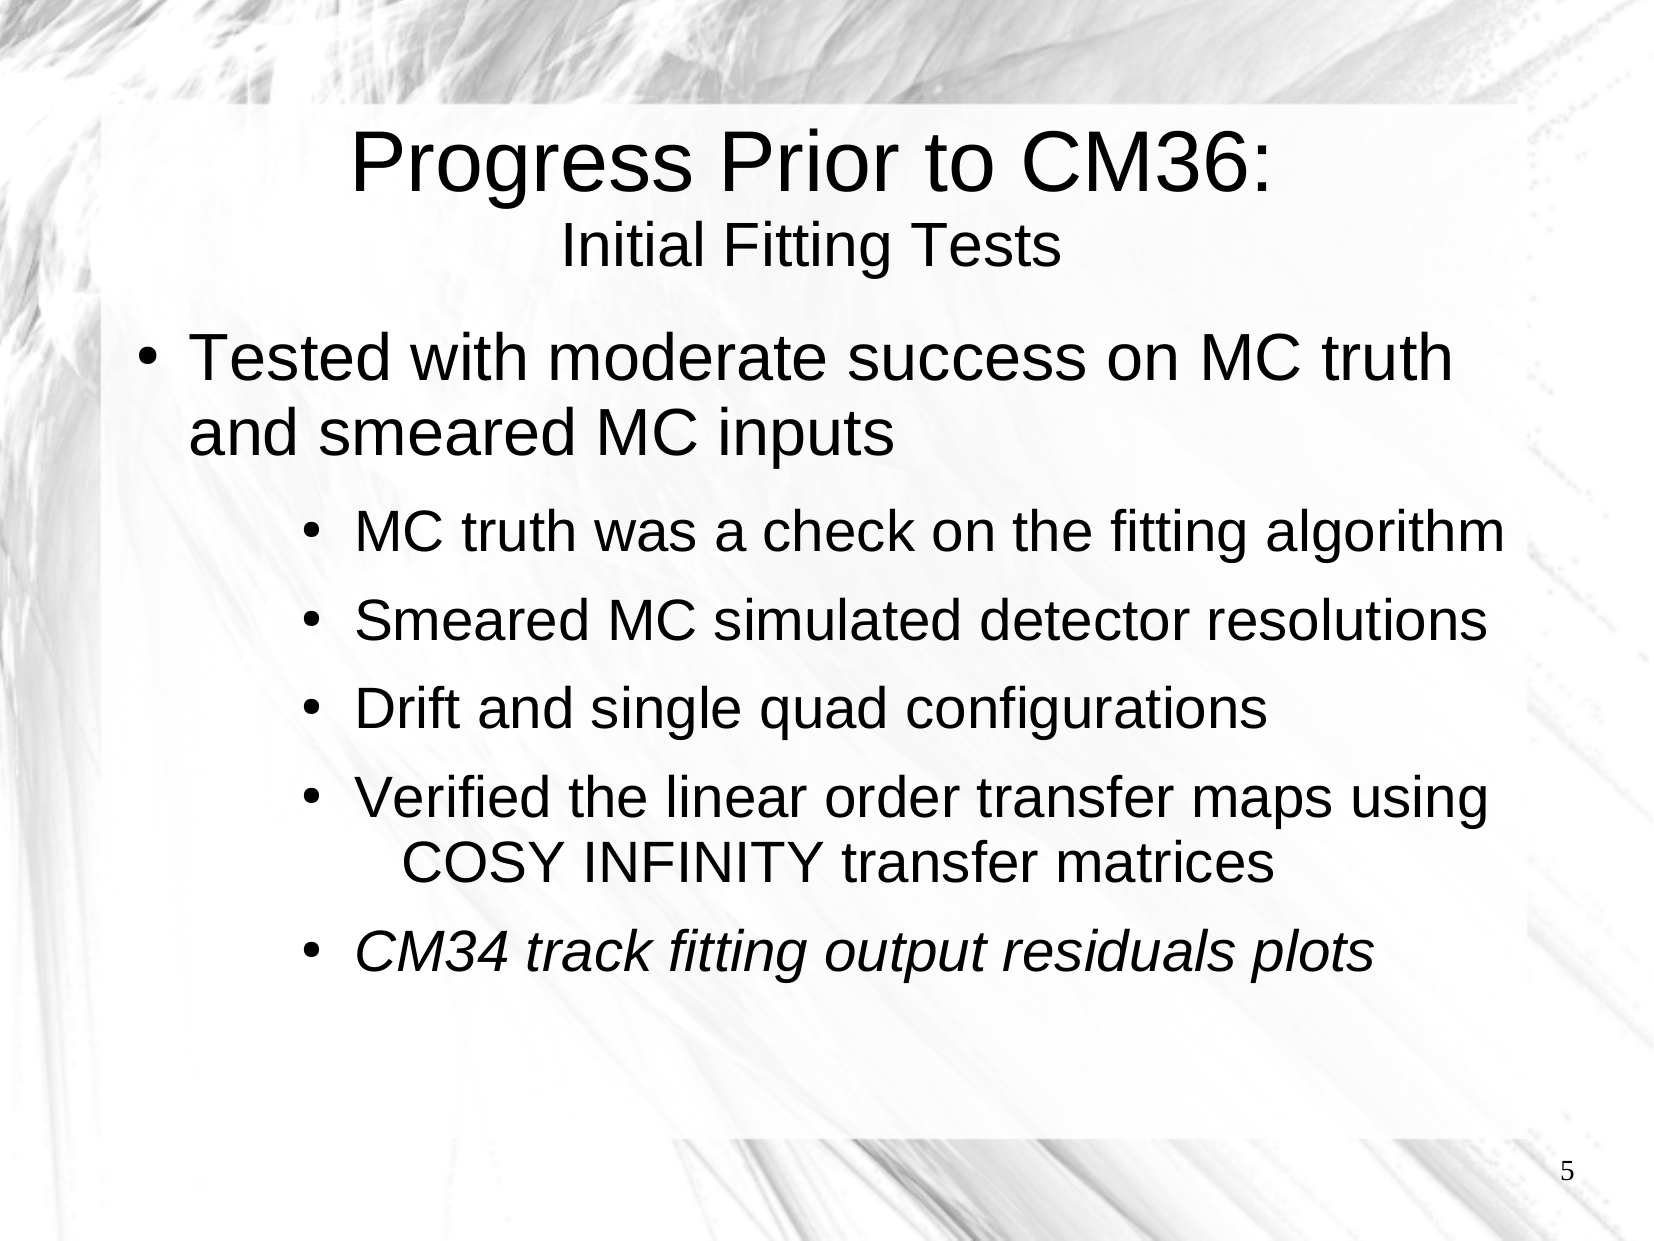

Progress Prior to CM36:
Initial Fitting Tests
# Tested with moderate success on MC truth and smeared MC inputs
MC truth was a check on the fitting algorithm
Smeared MC simulated detector resolutions
Drift and single quad configurations
Verified the linear order transfer maps using COSY INFINITY transfer matrices
CM34 track fitting output residuals plots
5